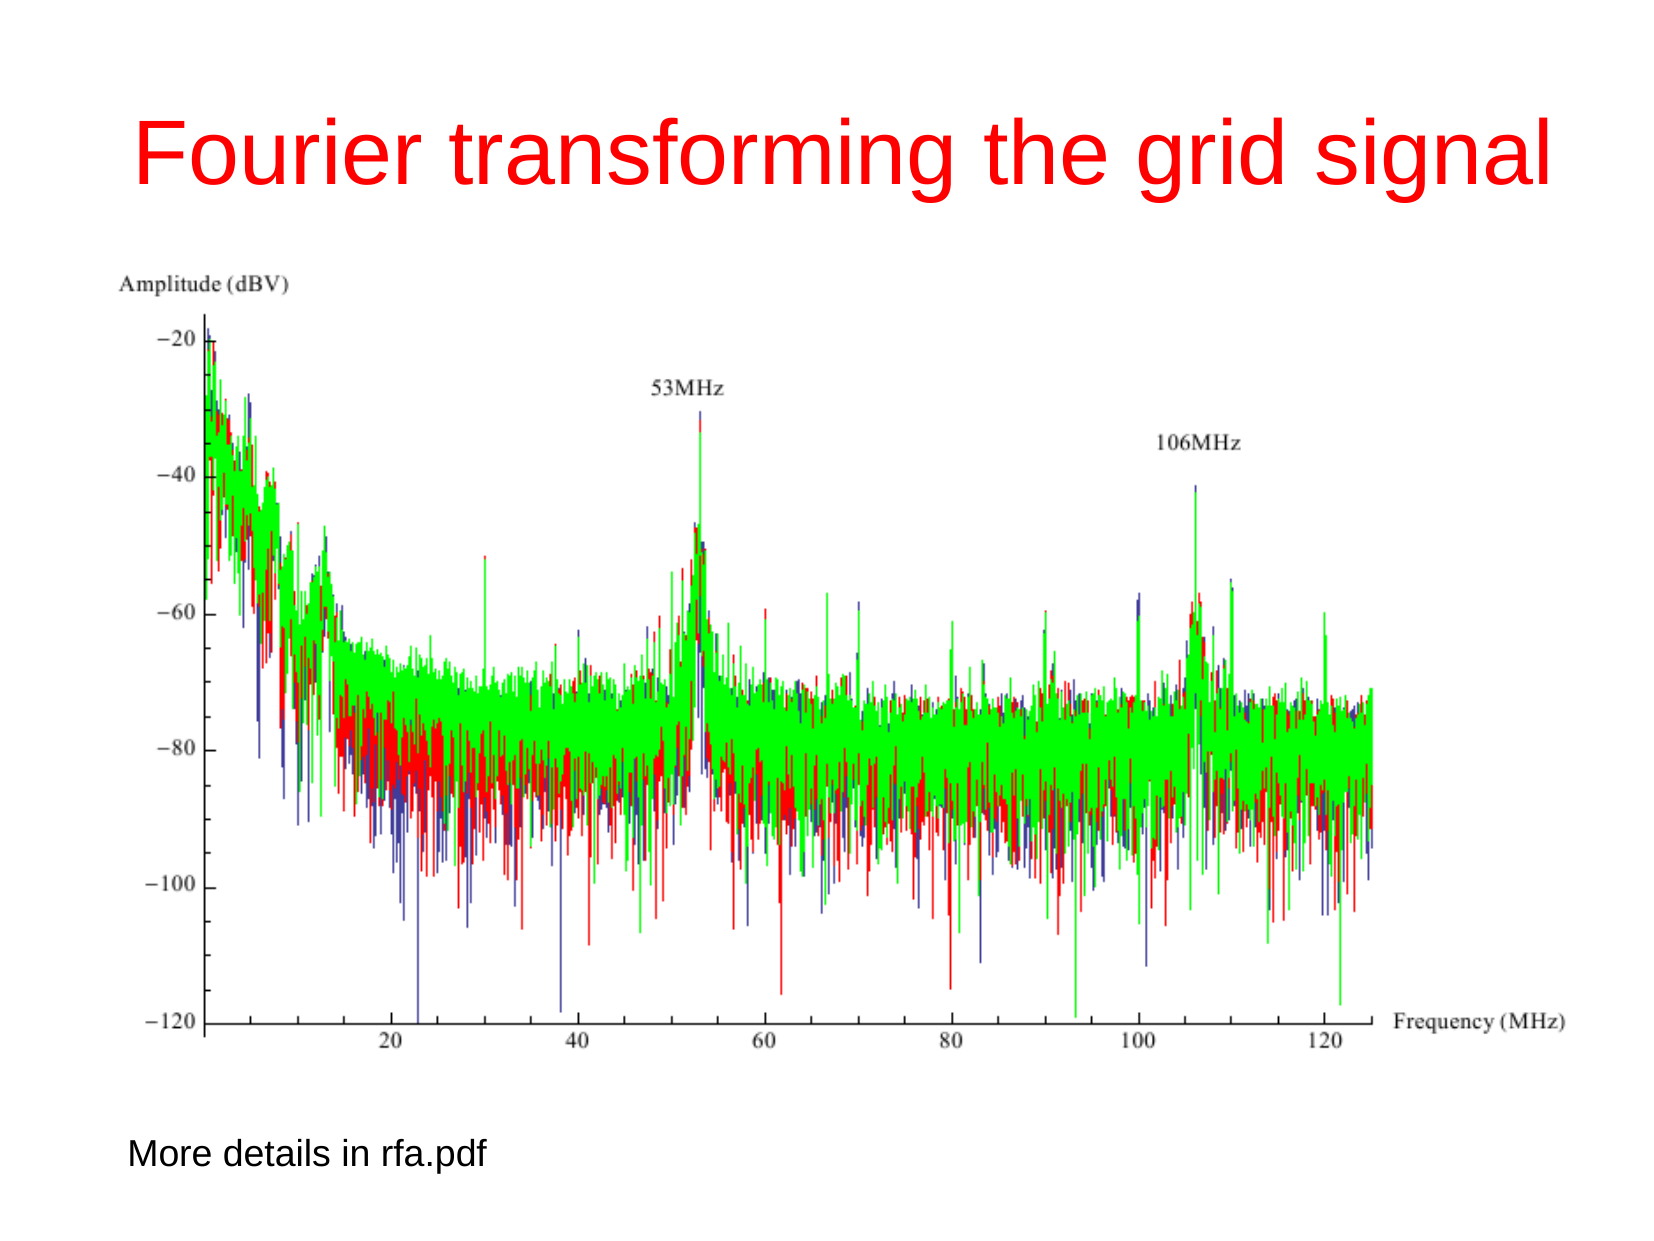

# Fourier transforming the grid signal
More details in rfa.pdf